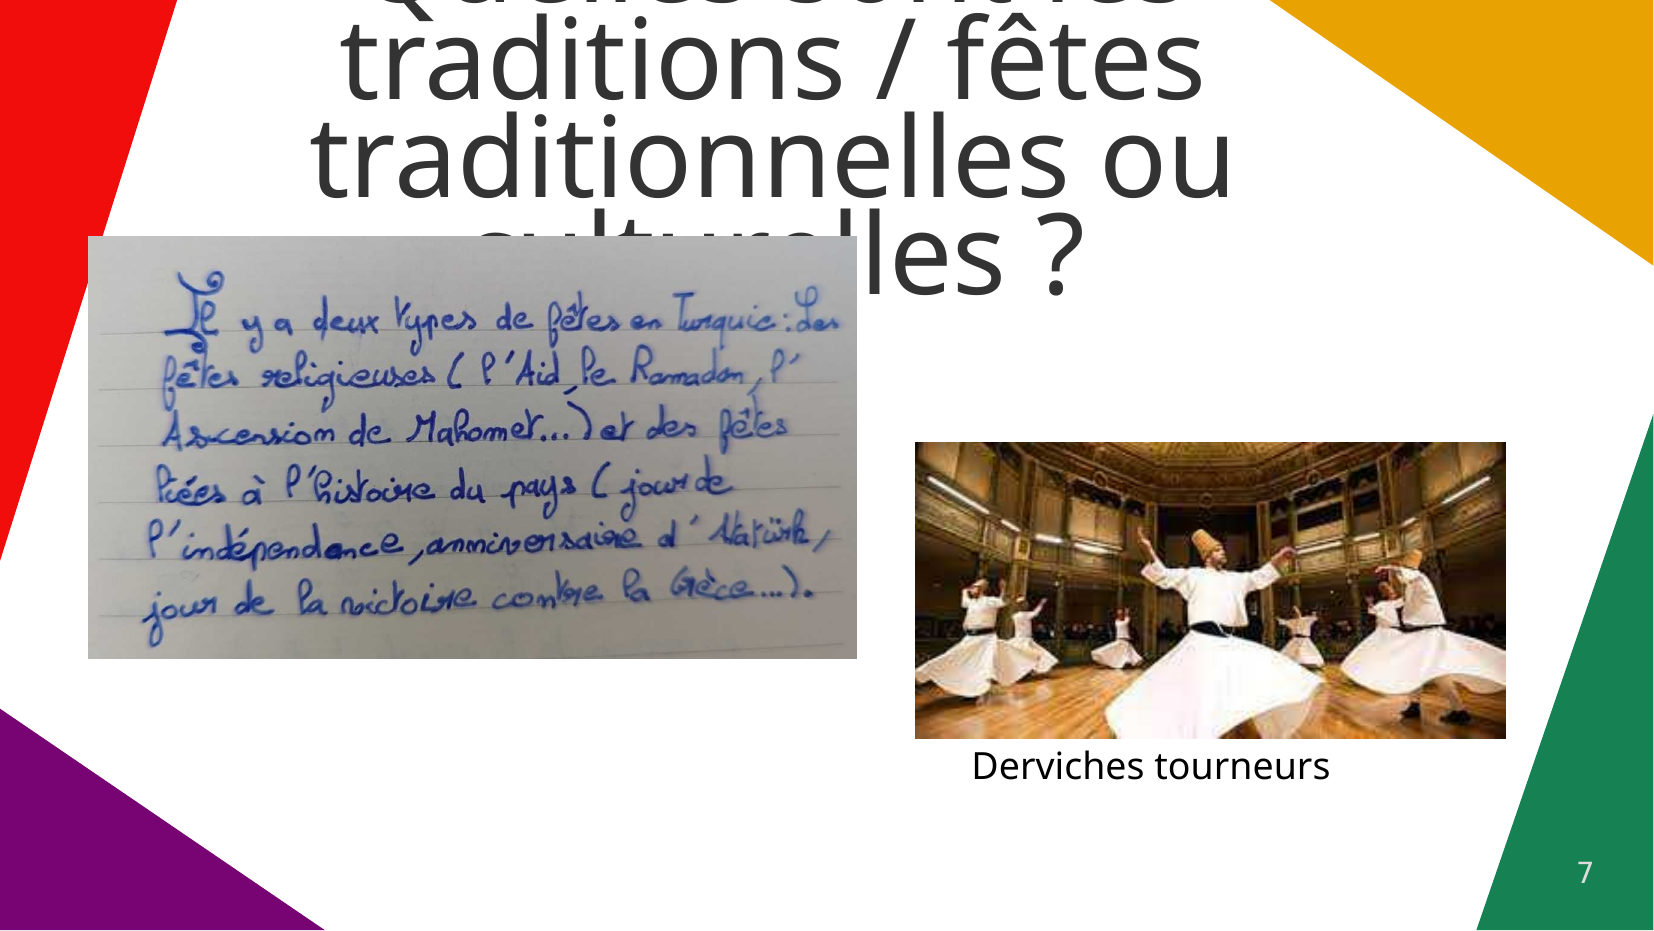

# Quelles sont les traditions / fêtes traditionnelles ou culturelles ?
Derviches tourneurs
7